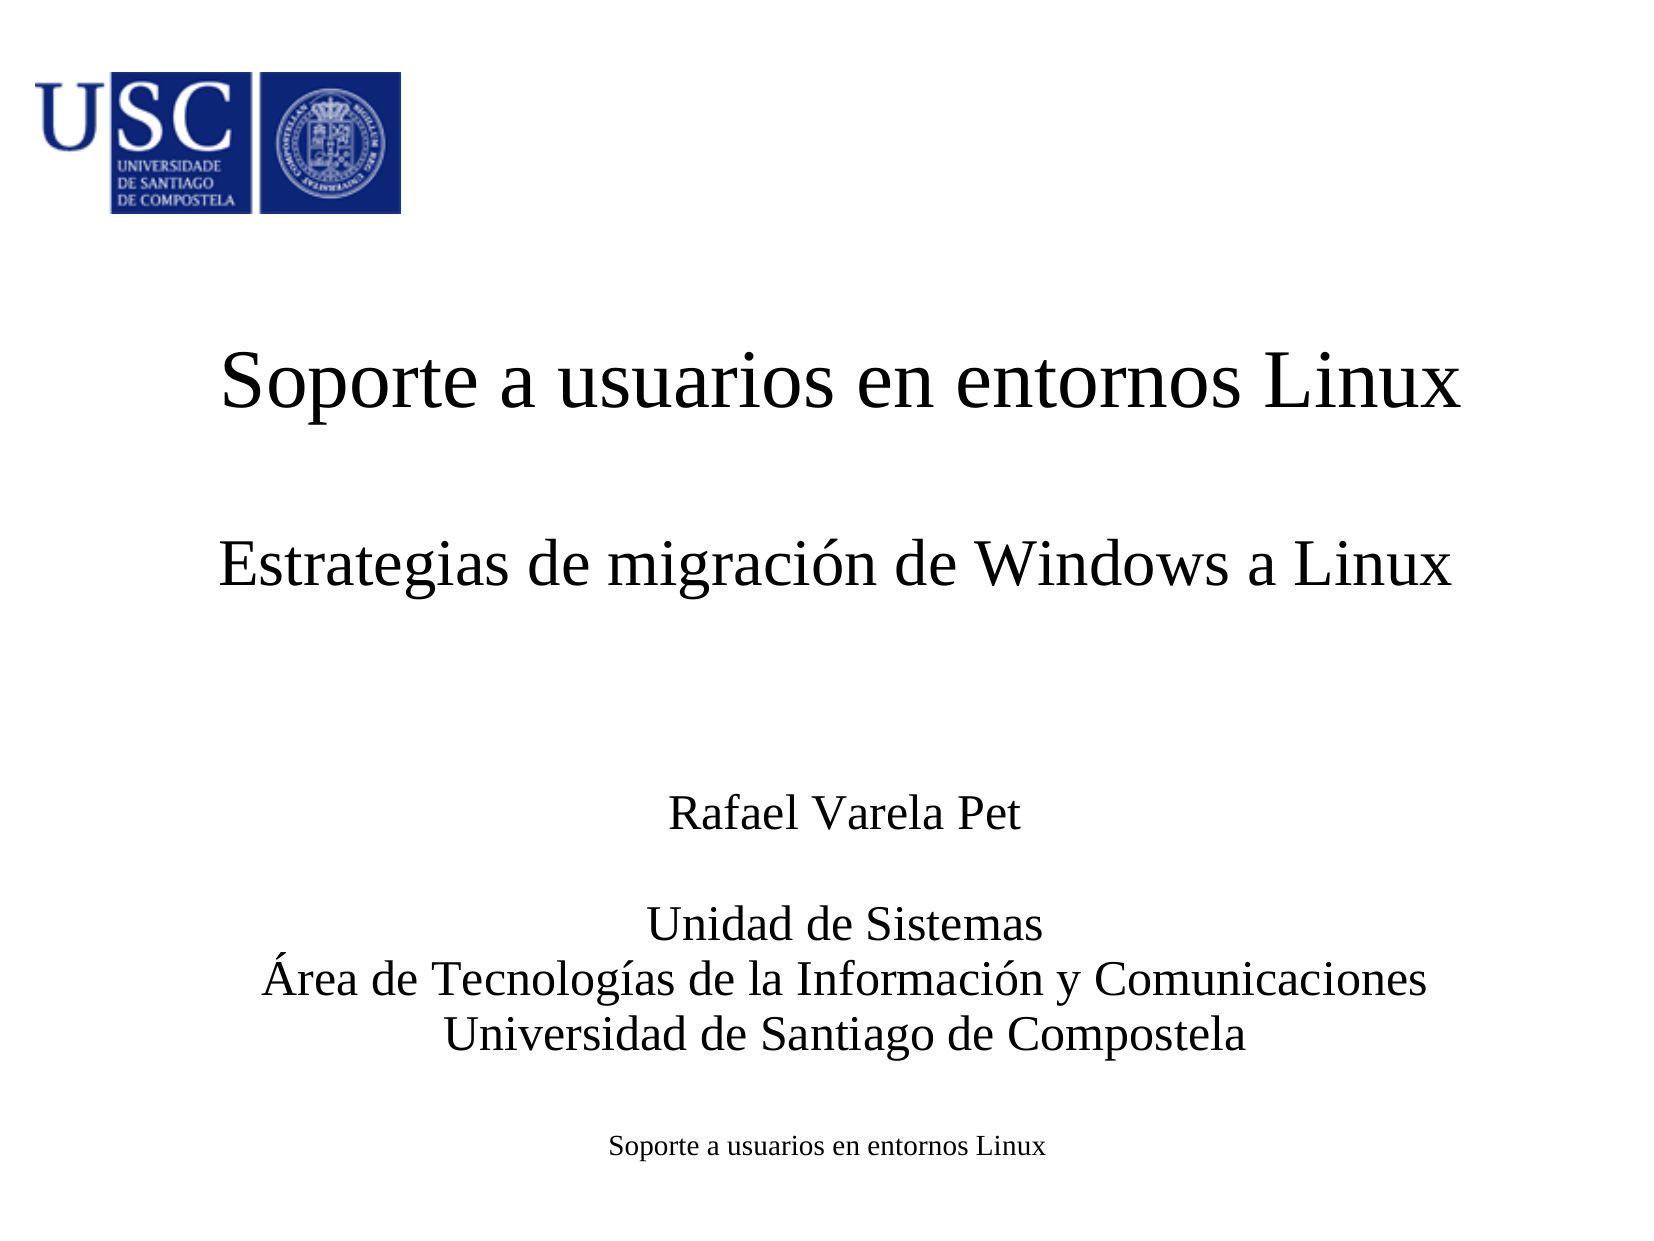

# Soporte a usuarios en entornos Linux
Estrategias de migración de Windows a Linux
Rafael Varela Pet
Unidad de Sistemas
Área de Tecnologías de la Información y Comunicaciones
Universidad de Santiago de Compostela